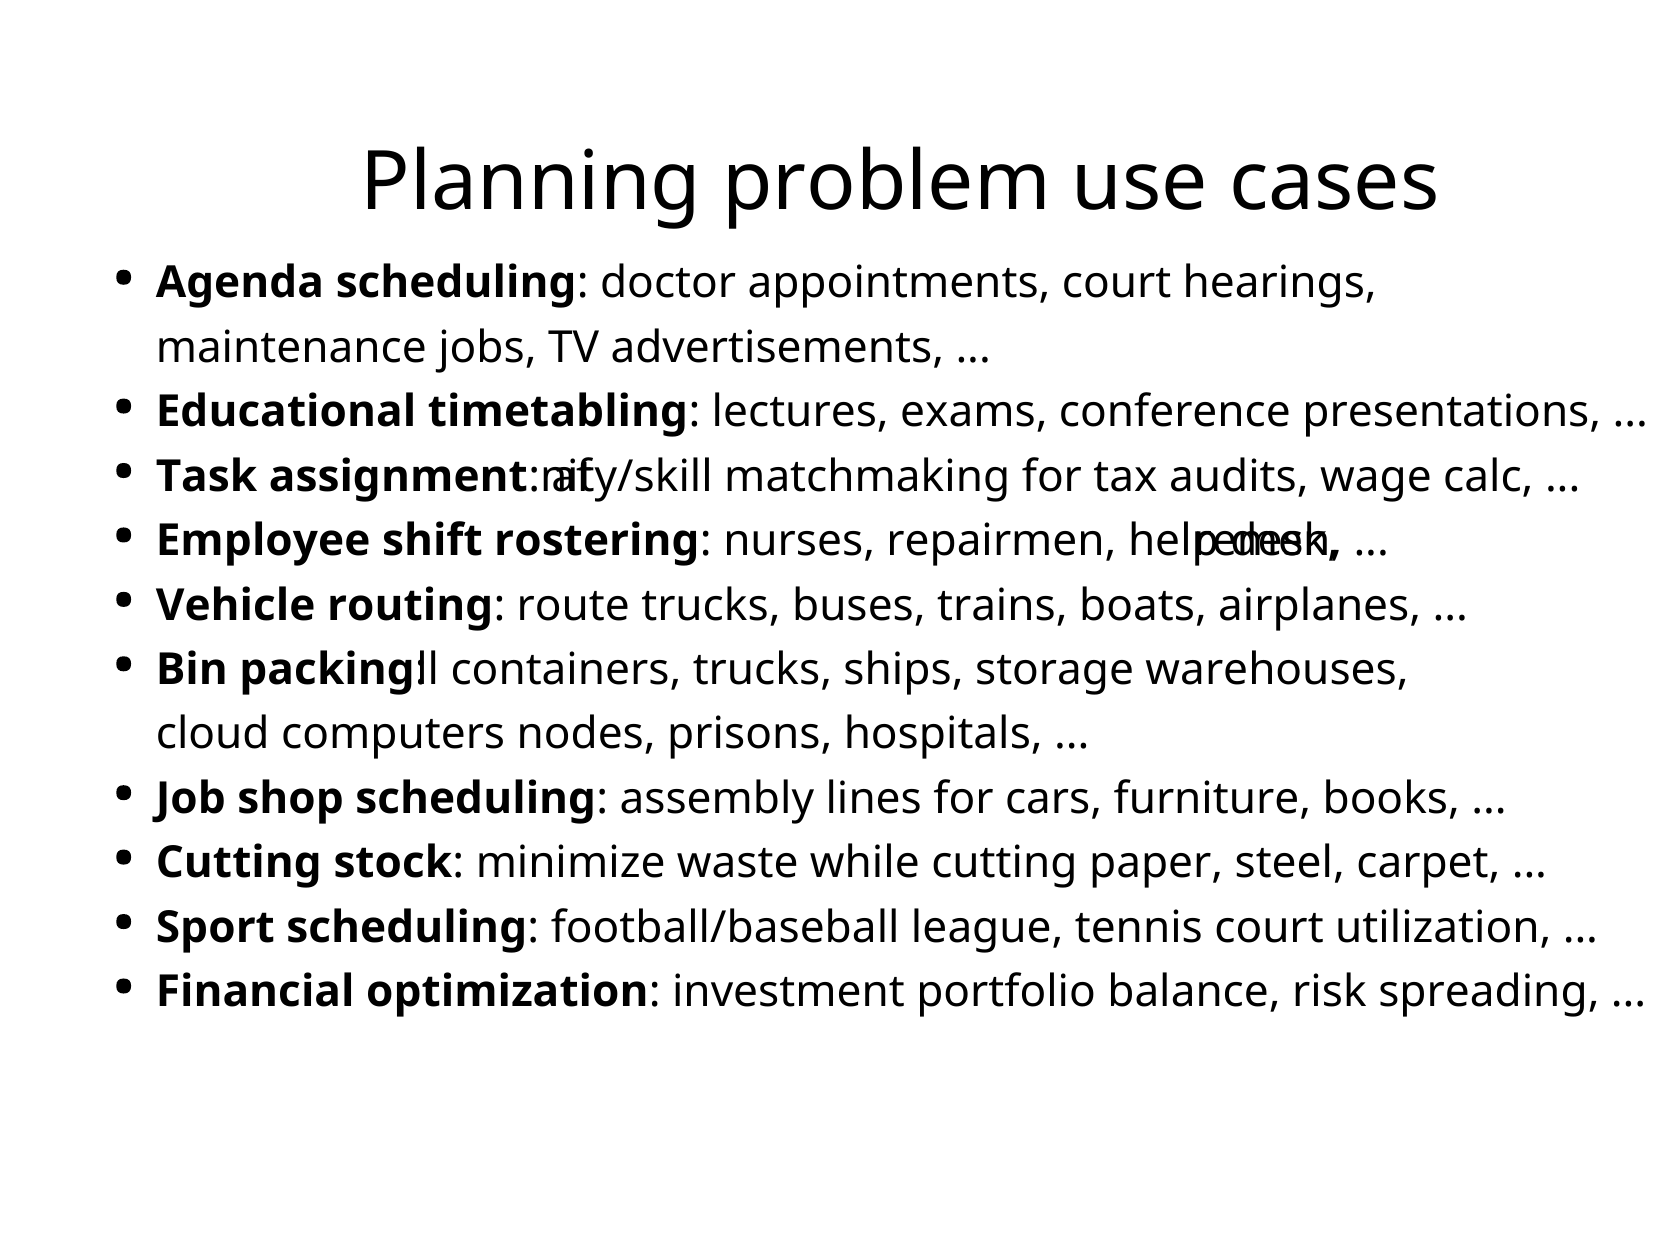

Planning problem use cases
Agenda scheduling: doctor appointments, court hearings,
maintenance jobs, TV advertisements, ...
Educational timetabling: lectures, exams, conference presentations, ...
Task assignment: af
nity/skill matchmaking for tax audits, wage calc, ...
Employee shift rostering: nurses, repairmen, help desk,
remen, ...
Vehicle routing: route trucks, buses, trains, boats, airplanes, ...
Bin packing:
ll containers, trucks, ships, storage warehouses,
cloud computers nodes, prisons, hospitals, ...
Job shop scheduling: assembly lines for cars, furniture, books, ...
Cutting stock: minimize waste while cutting paper, steel, carpet, ...
Sport scheduling: football/baseball league, tennis court utilization, ...
Financial optimization: investment portfolio balance, risk spreading, ...